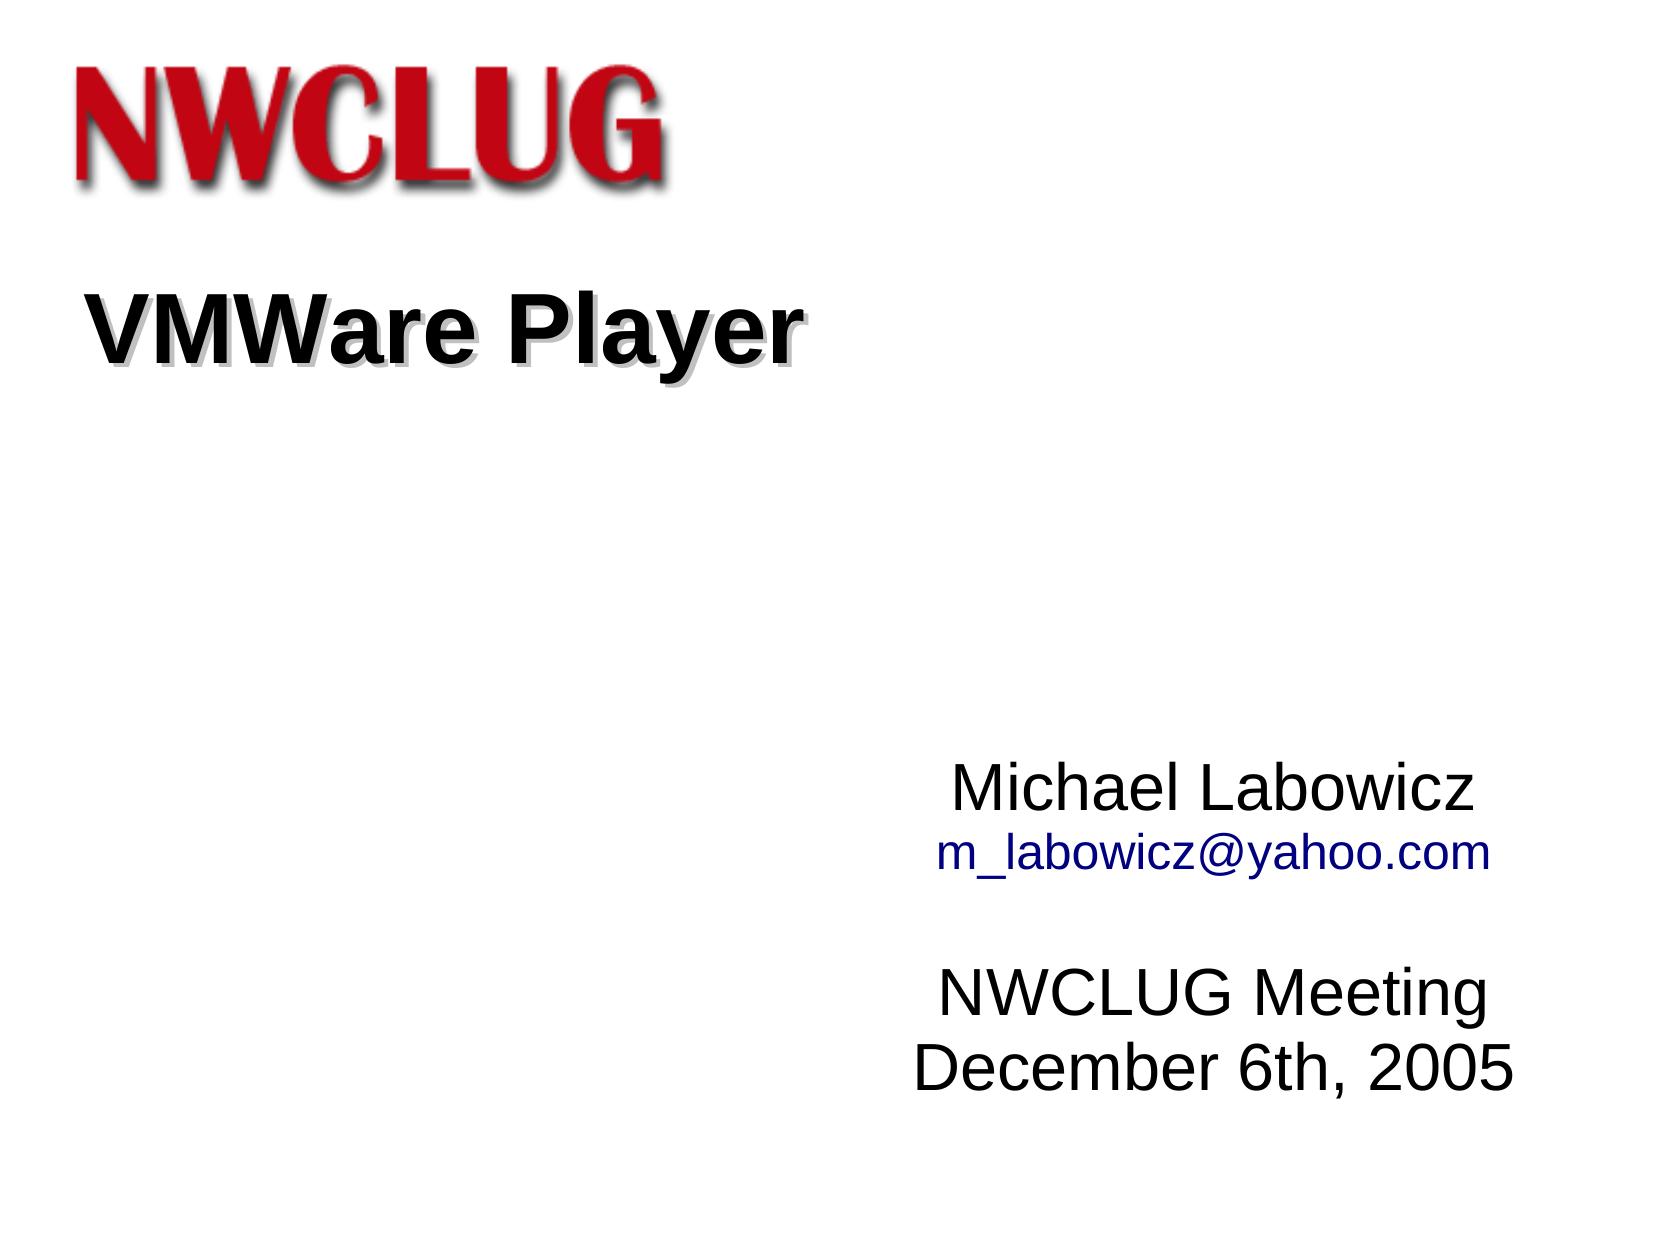

# VMWare Player
Michael Labowicz
m_labowicz@yahoo.com
NWCLUG Meeting
December 6th, 2005